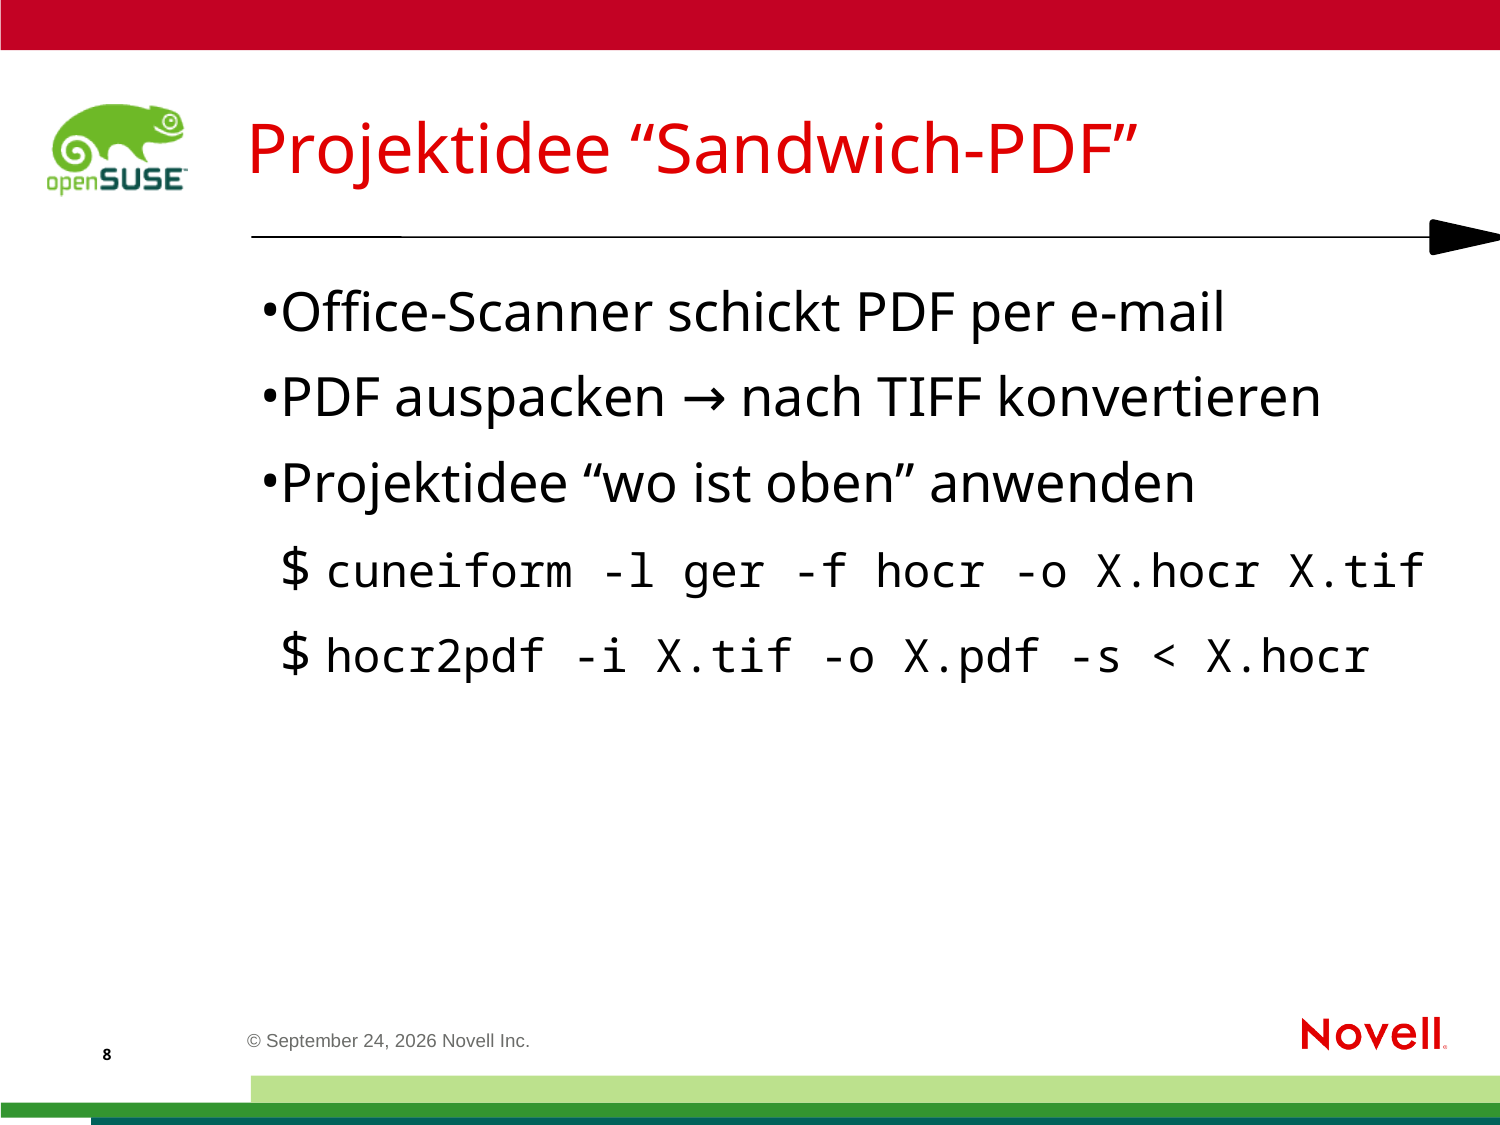

# Projektidee “Sandwich-PDF”
Office-Scanner schickt PDF per e-mail
PDF auspacken → nach TIFF konvertieren
Projektidee “wo ist oben” anwenden
$ cuneiform -l ger -f hocr -o X.hocr X.tif
$ hocr2pdf -i X.tif -o X.pdf -s < X.hocr